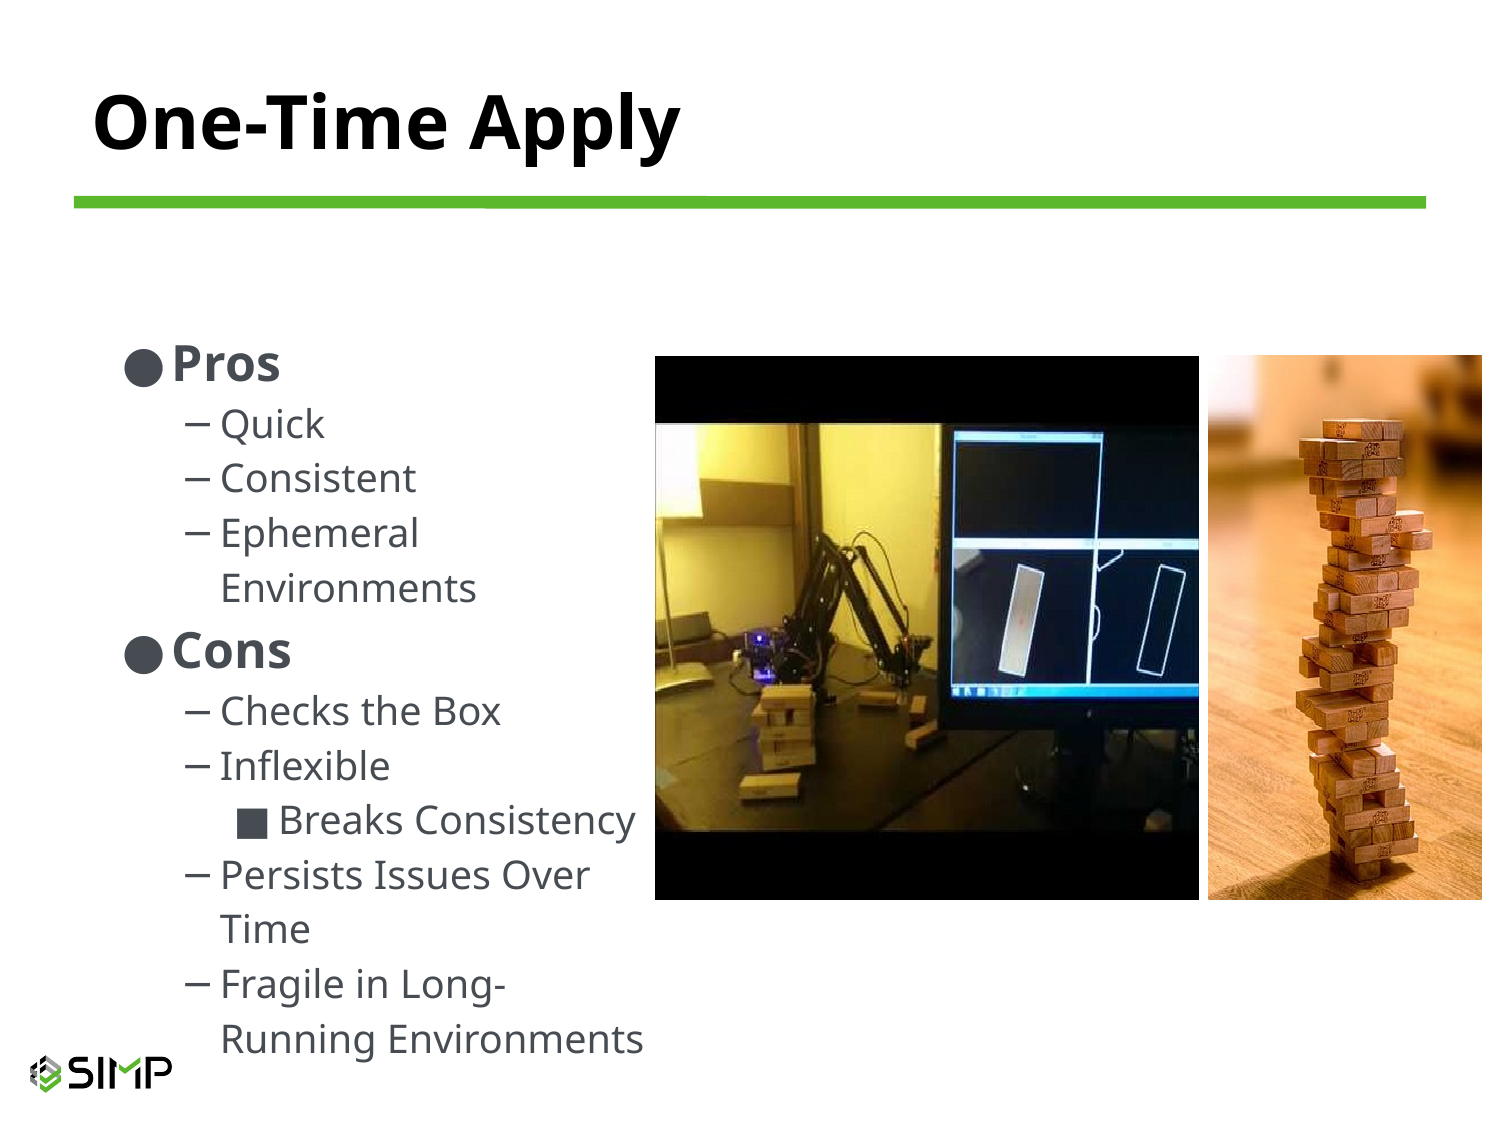

# One-Time Apply
Pros
Quick
Consistent
Ephemeral Environments
Cons
Checks the Box
Inflexible
Breaks Consistency
Persists Issues Over Time
Fragile in Long-Running Environments